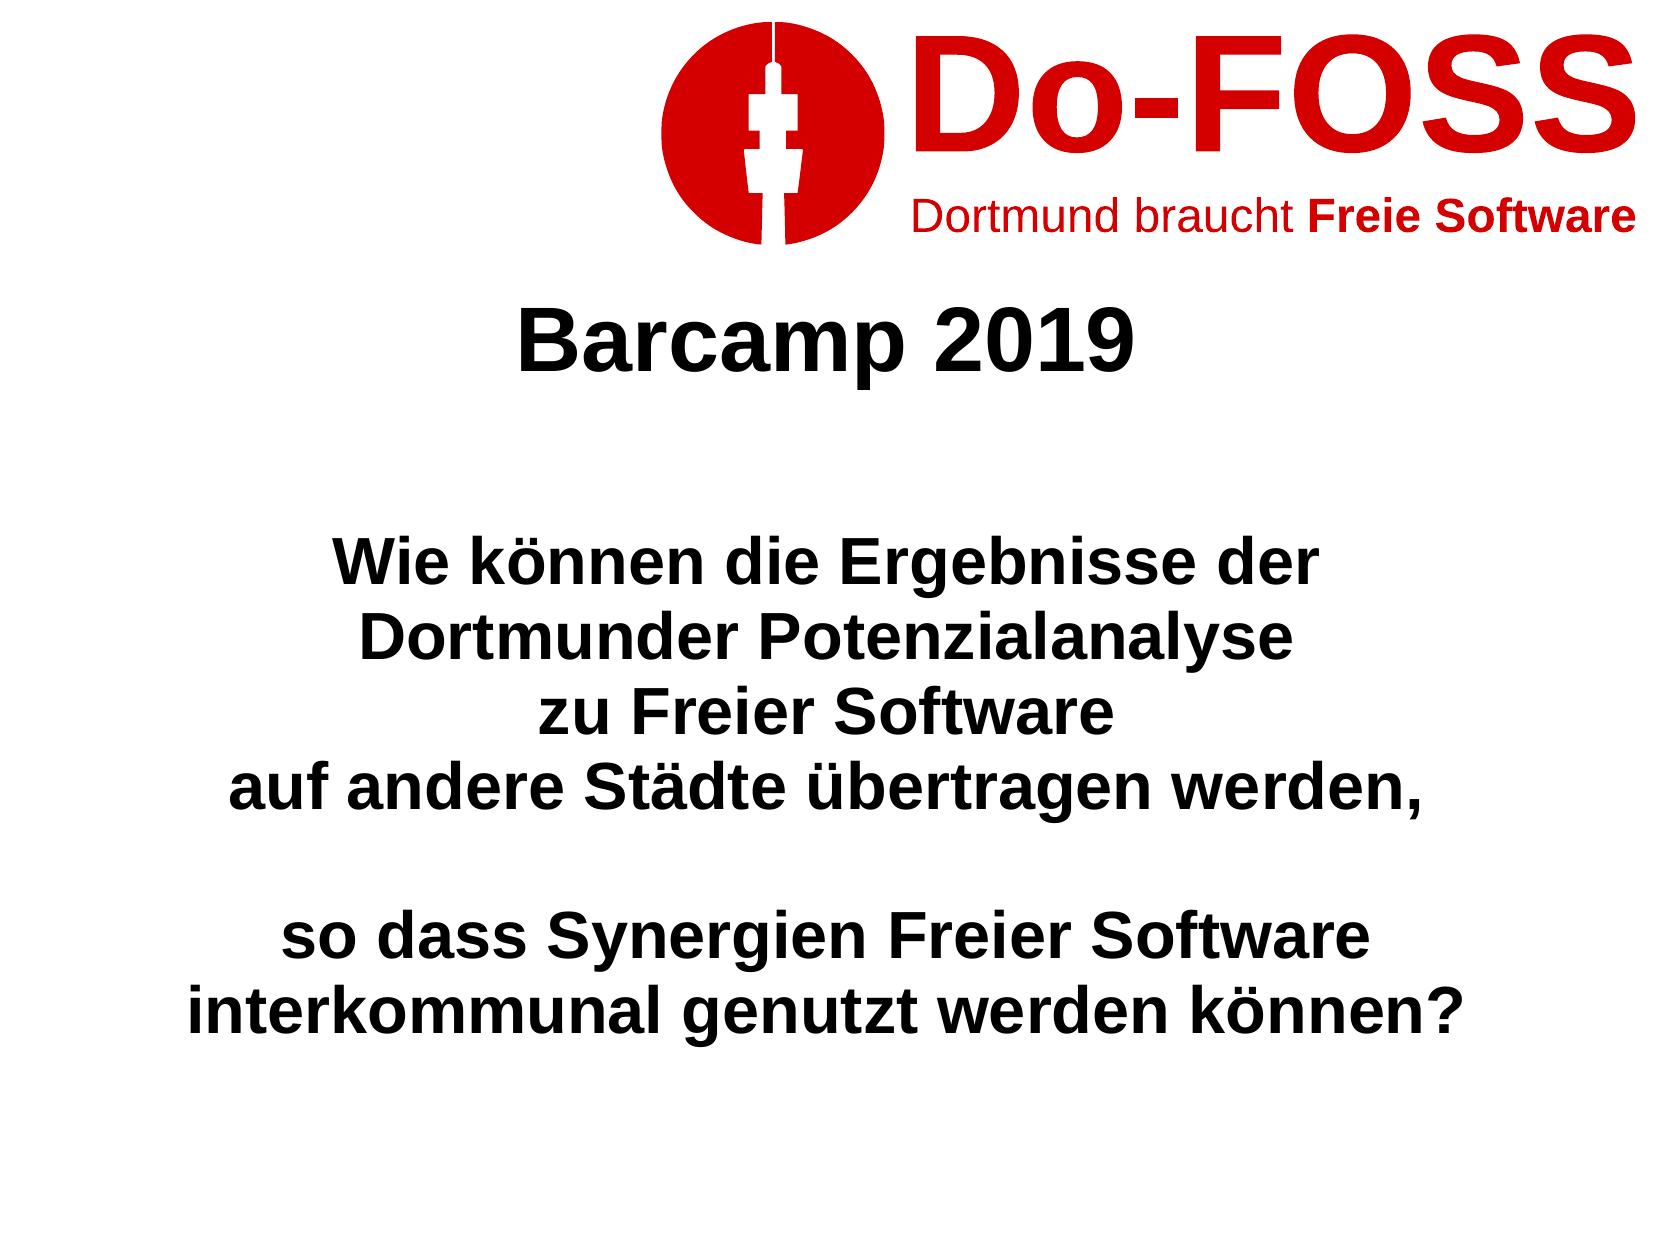

# Barcamp 2019
Wie können die Ergebnisse der
Dortmunder Potenzialanalyse
zu Freier Software
auf andere Städte übertragen werden,
so dass Synergien Freier Software interkommunal genutzt werden können?